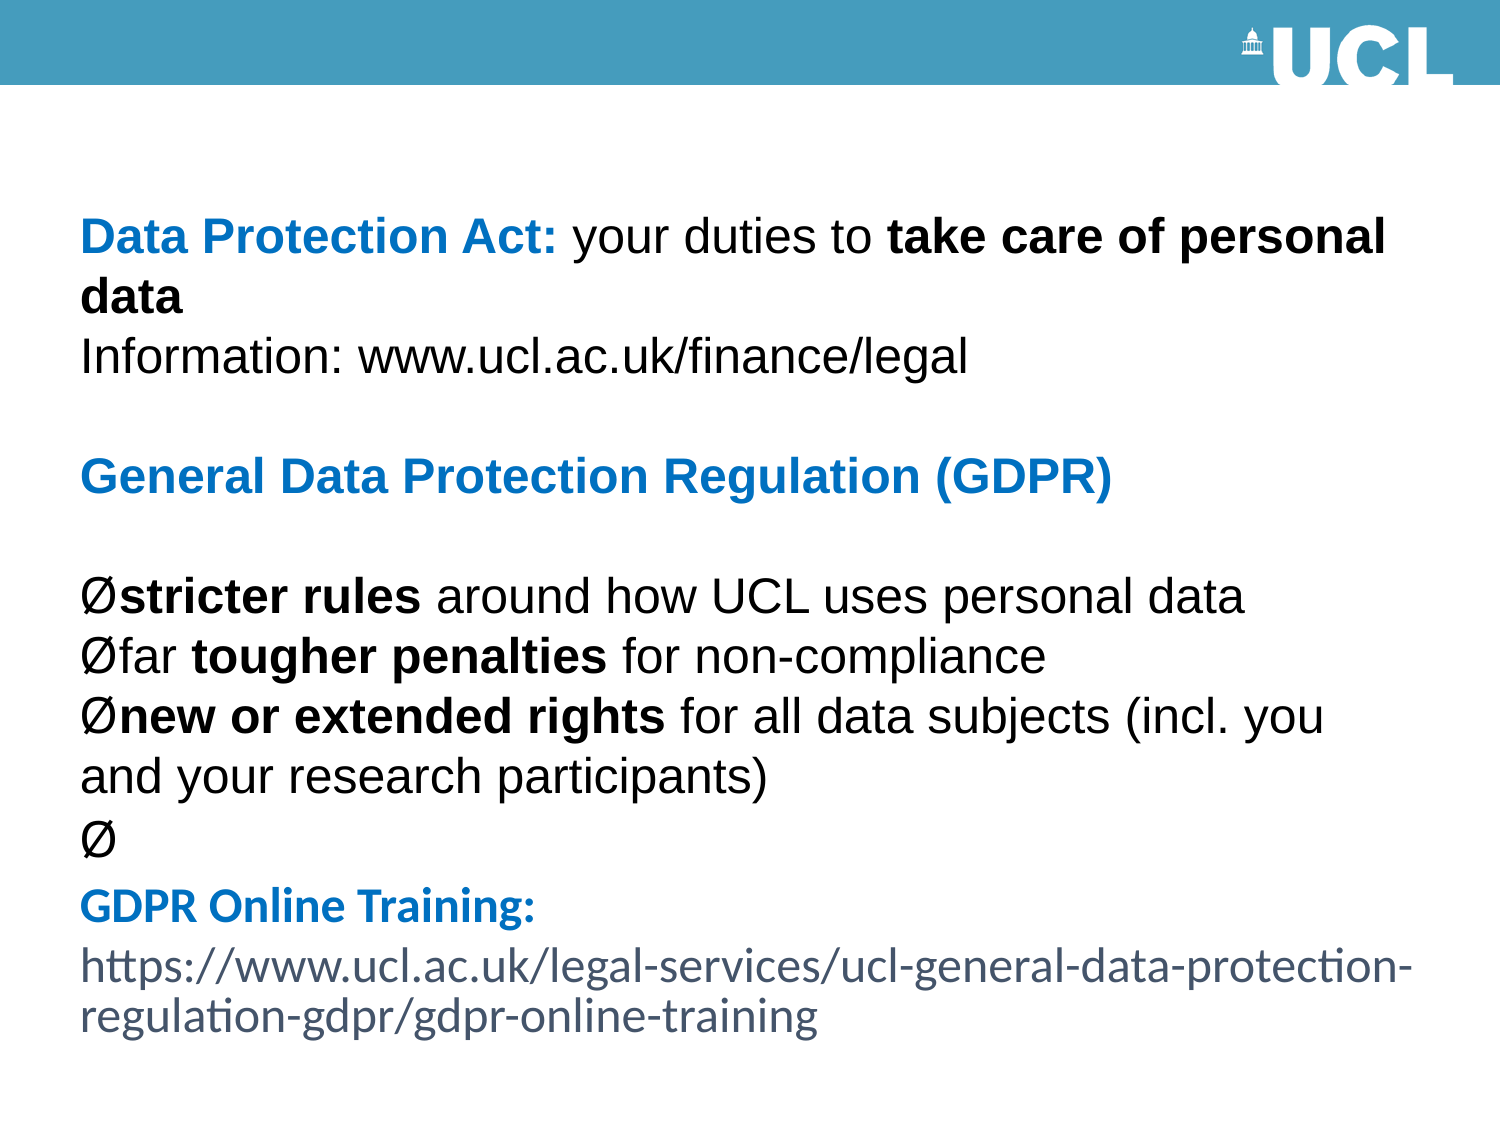

Data Protection Act: your duties to take care of personal data
Information: www.ucl.ac.uk/finance/legal
General Data Protection Regulation (GDPR)
stricter rules around how UCL uses personal data
far tougher penalties for non-compliance
new or extended rights for all data subjects (incl. you and your research participants)
GDPR Online Training: https://www.ucl.ac.uk/legal-services/ucl-general-data-protection-regulation-gdpr/gdpr-online-training